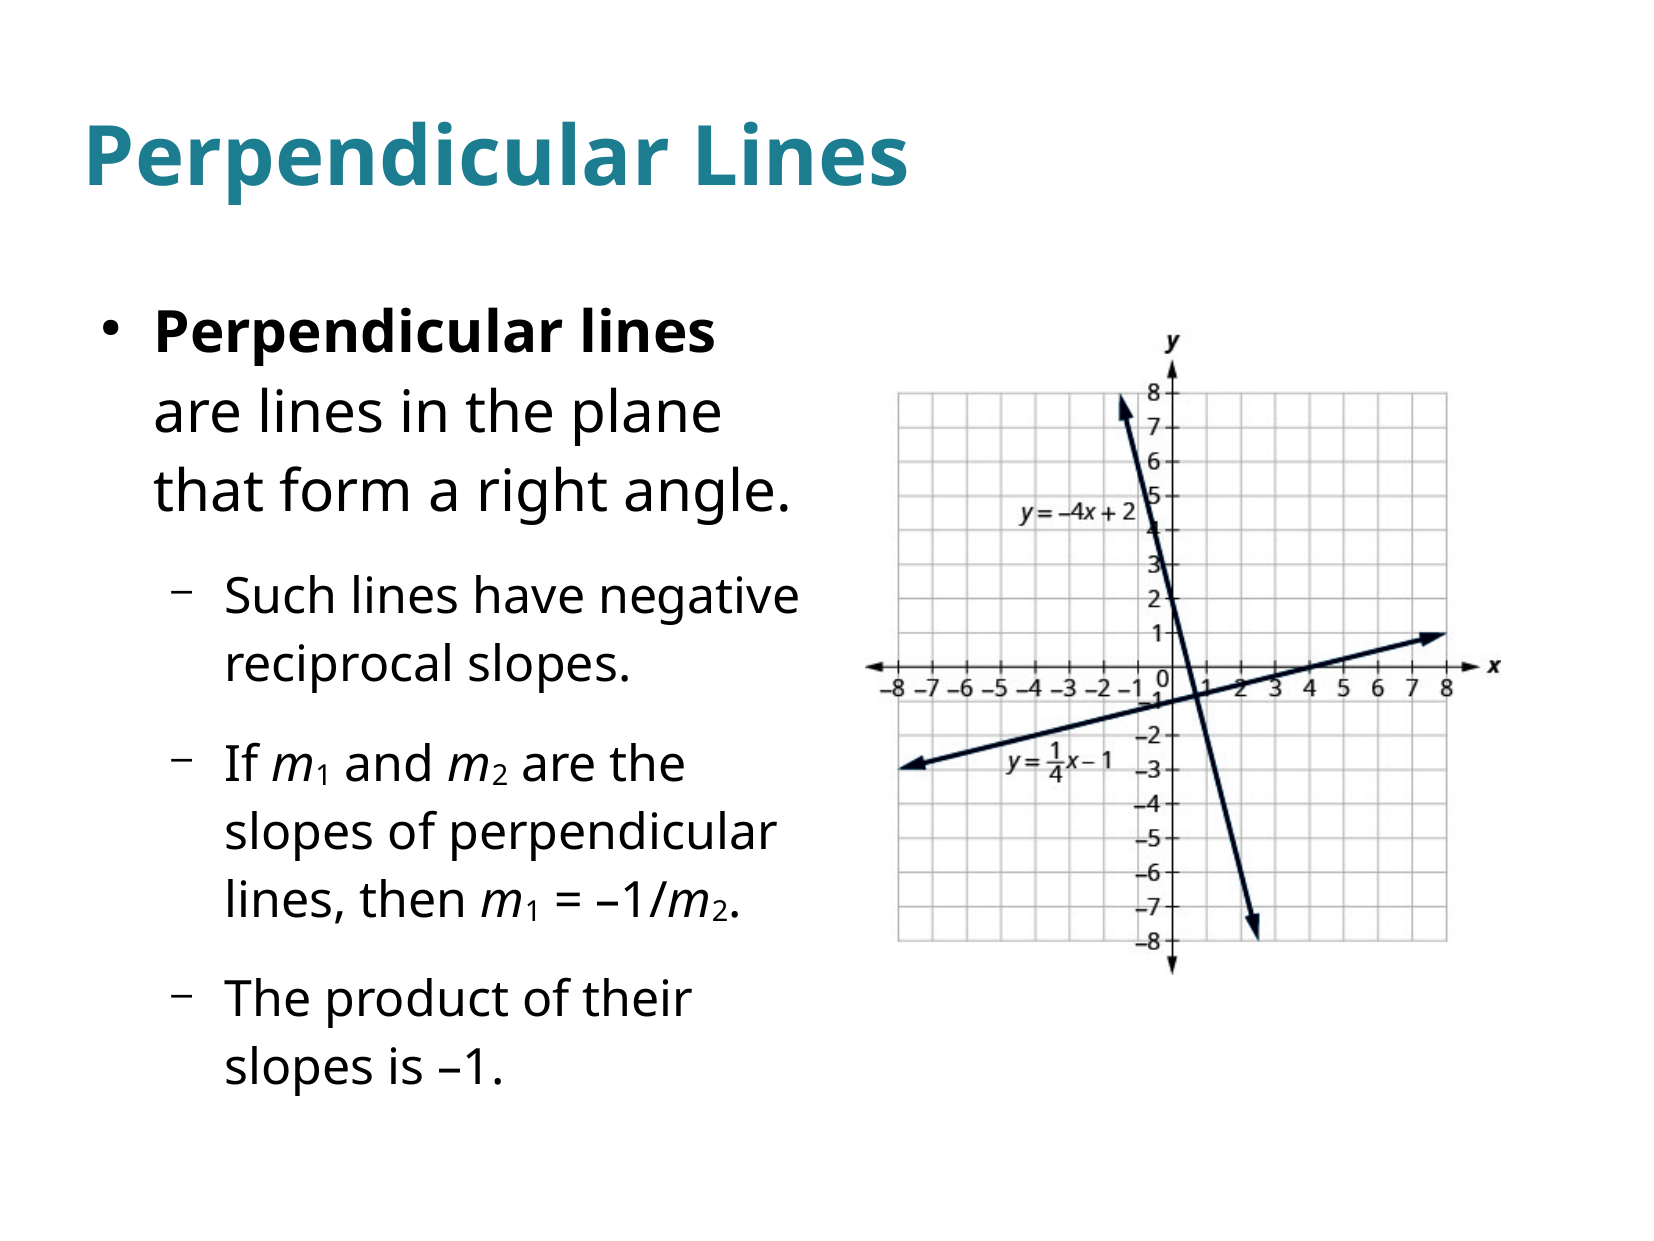

# Perpendicular Lines
Perpendicular lines are lines in the plane that form a right angle.
Such lines have negative reciprocal slopes.
If m1 and m2 are the slopes of perpendicular lines, then m1 = –1/m2.
The product of their slopes is –1.